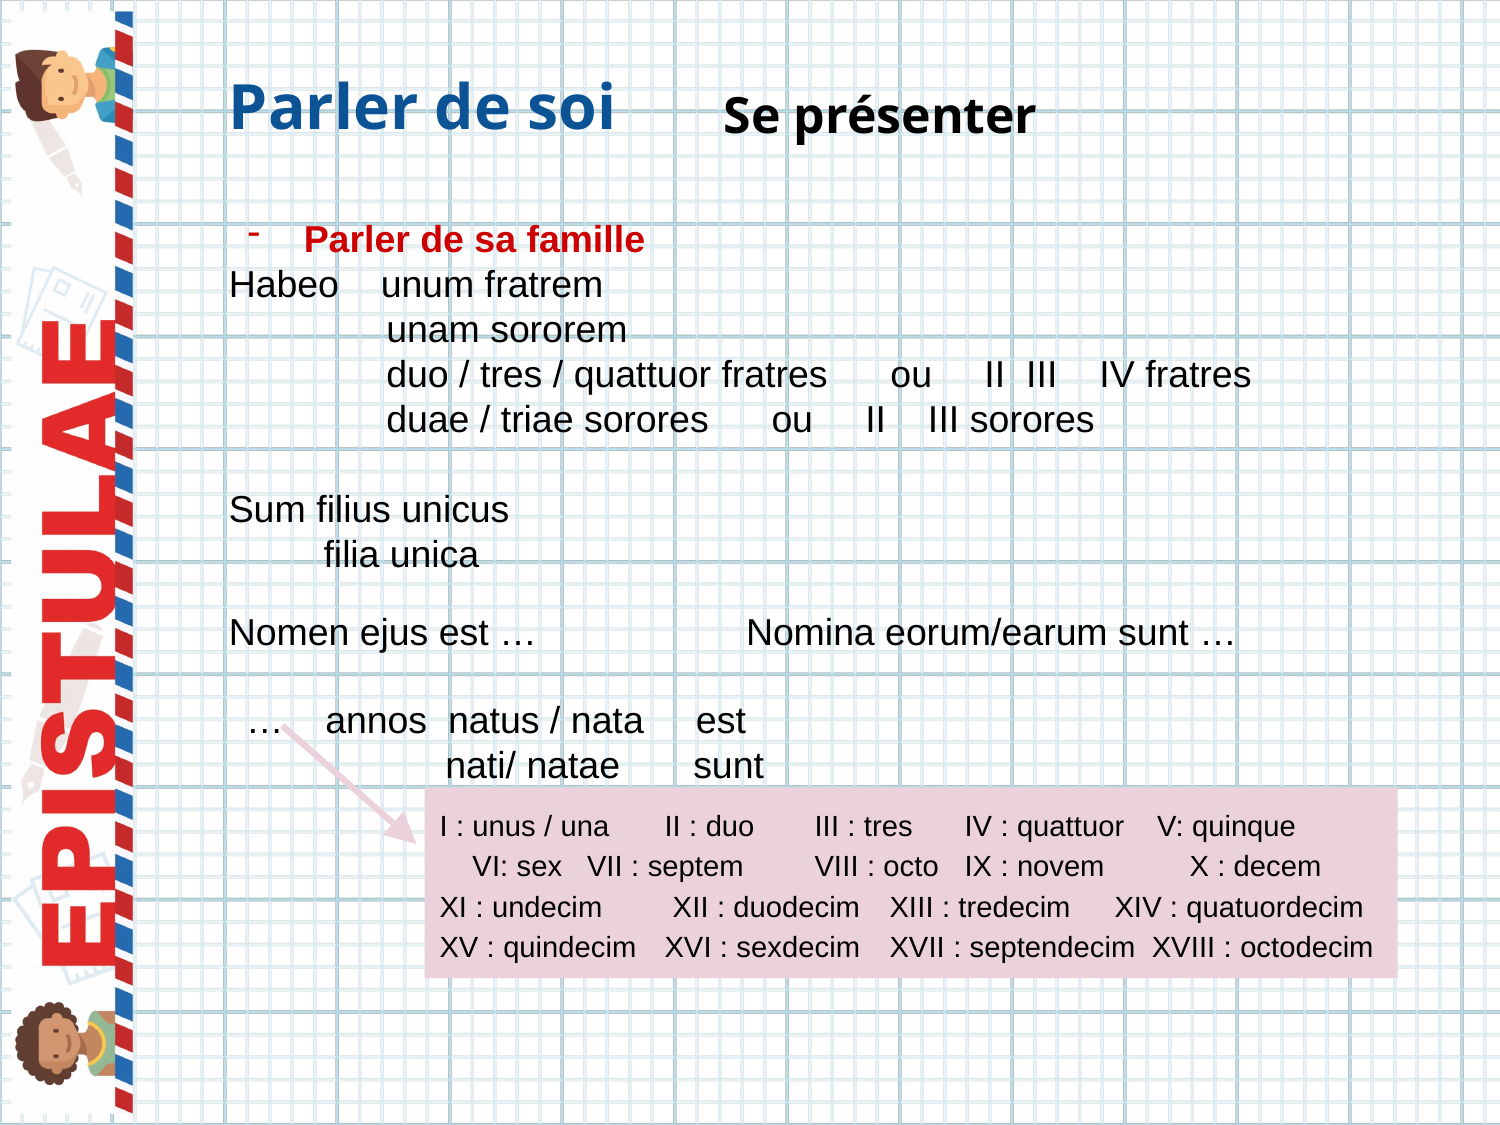

Parler de soi
Se présenter
Parler de sa famille
Habeo unum fratrem
 unam sororem
 duo / tres / quattuor fratres ou II III IV fratres
 duae / triae sorores ou II III sorores
Sum filius unicus
 filia unica
Nomen ejus est … Nomina eorum/earum sunt …
…. annos natus / nata est
 nati/ natae sunt
I : unus / una 	II : duo 	III : tres	IV : quattuor V: quinque	 VI: sex VII : septem	VIII : octo 	IX : novem 	X : decem
XI : undecim 	 XII : duodecim 	XIII : tredecim 	XIV : quatuordecim XV : quindecim 	XVI : sexdecim 	XVII : septendecim XVIII : octodecim